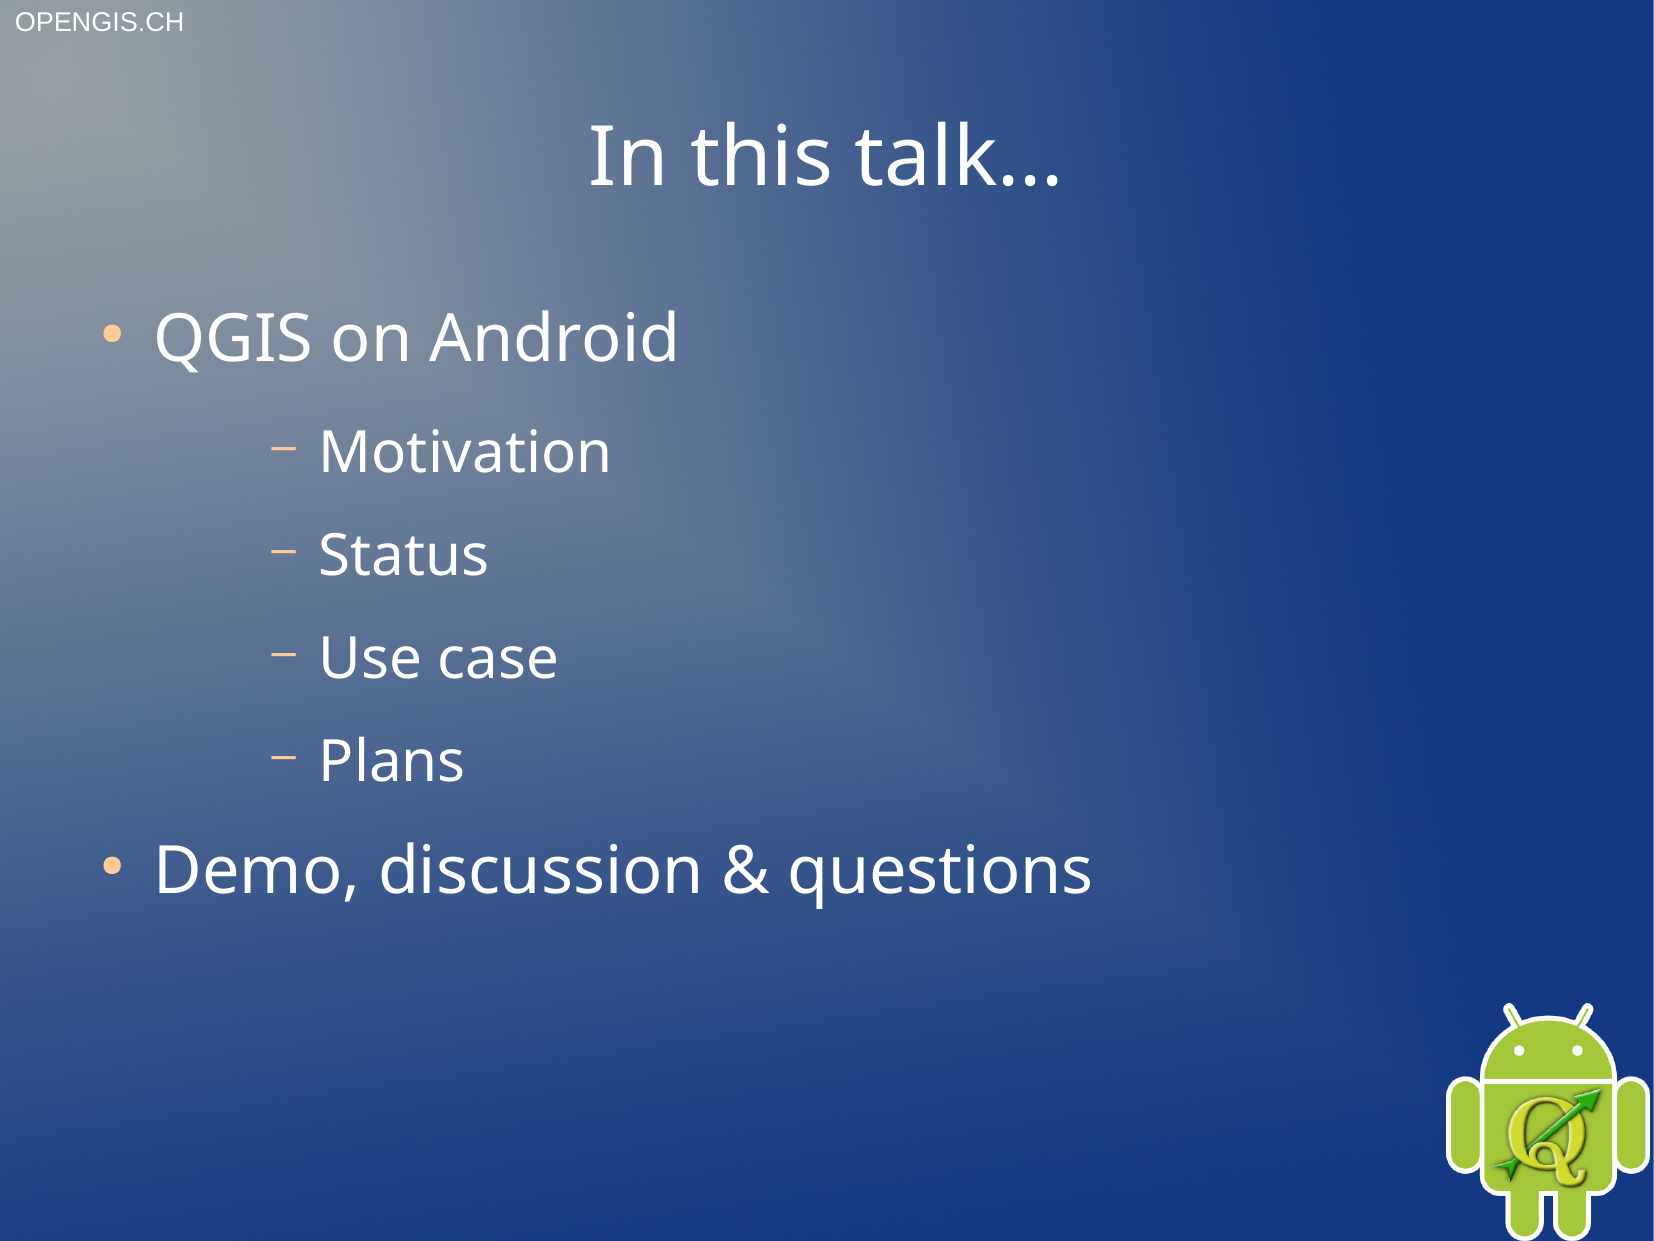

# In this talk...
QGIS on Android
Motivation
Status
Use case
Plans
Demo, discussion & questions